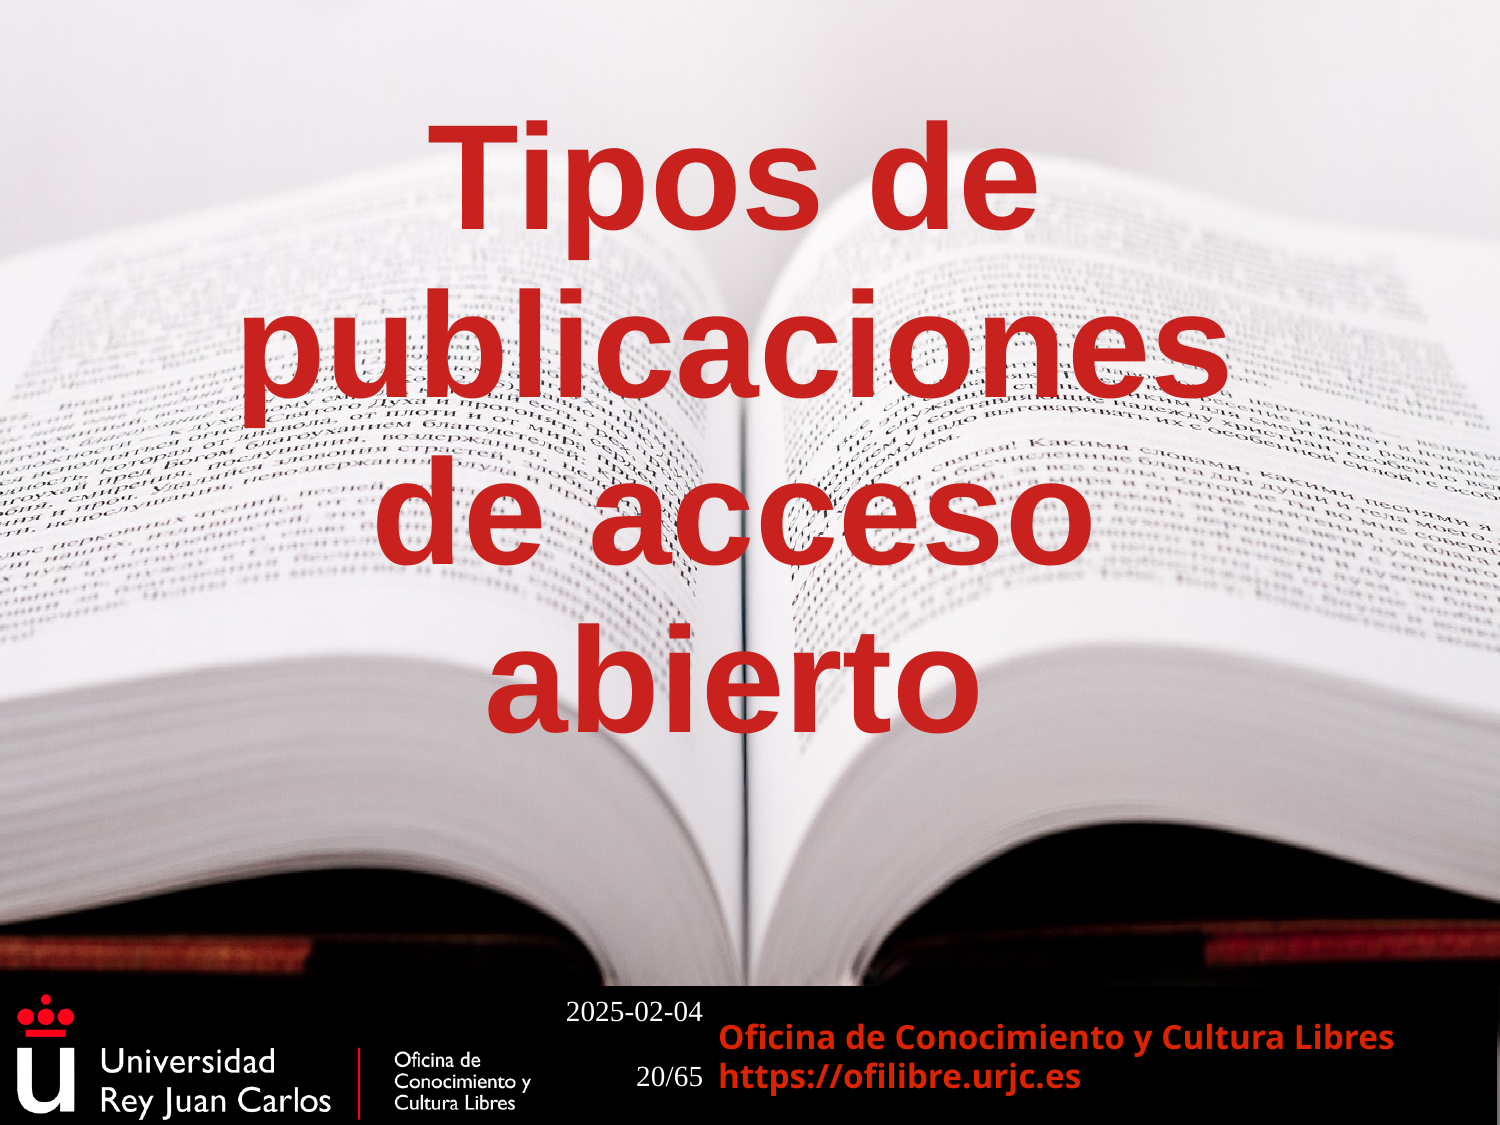

Tipos de publicaciones de acceso abierto
#